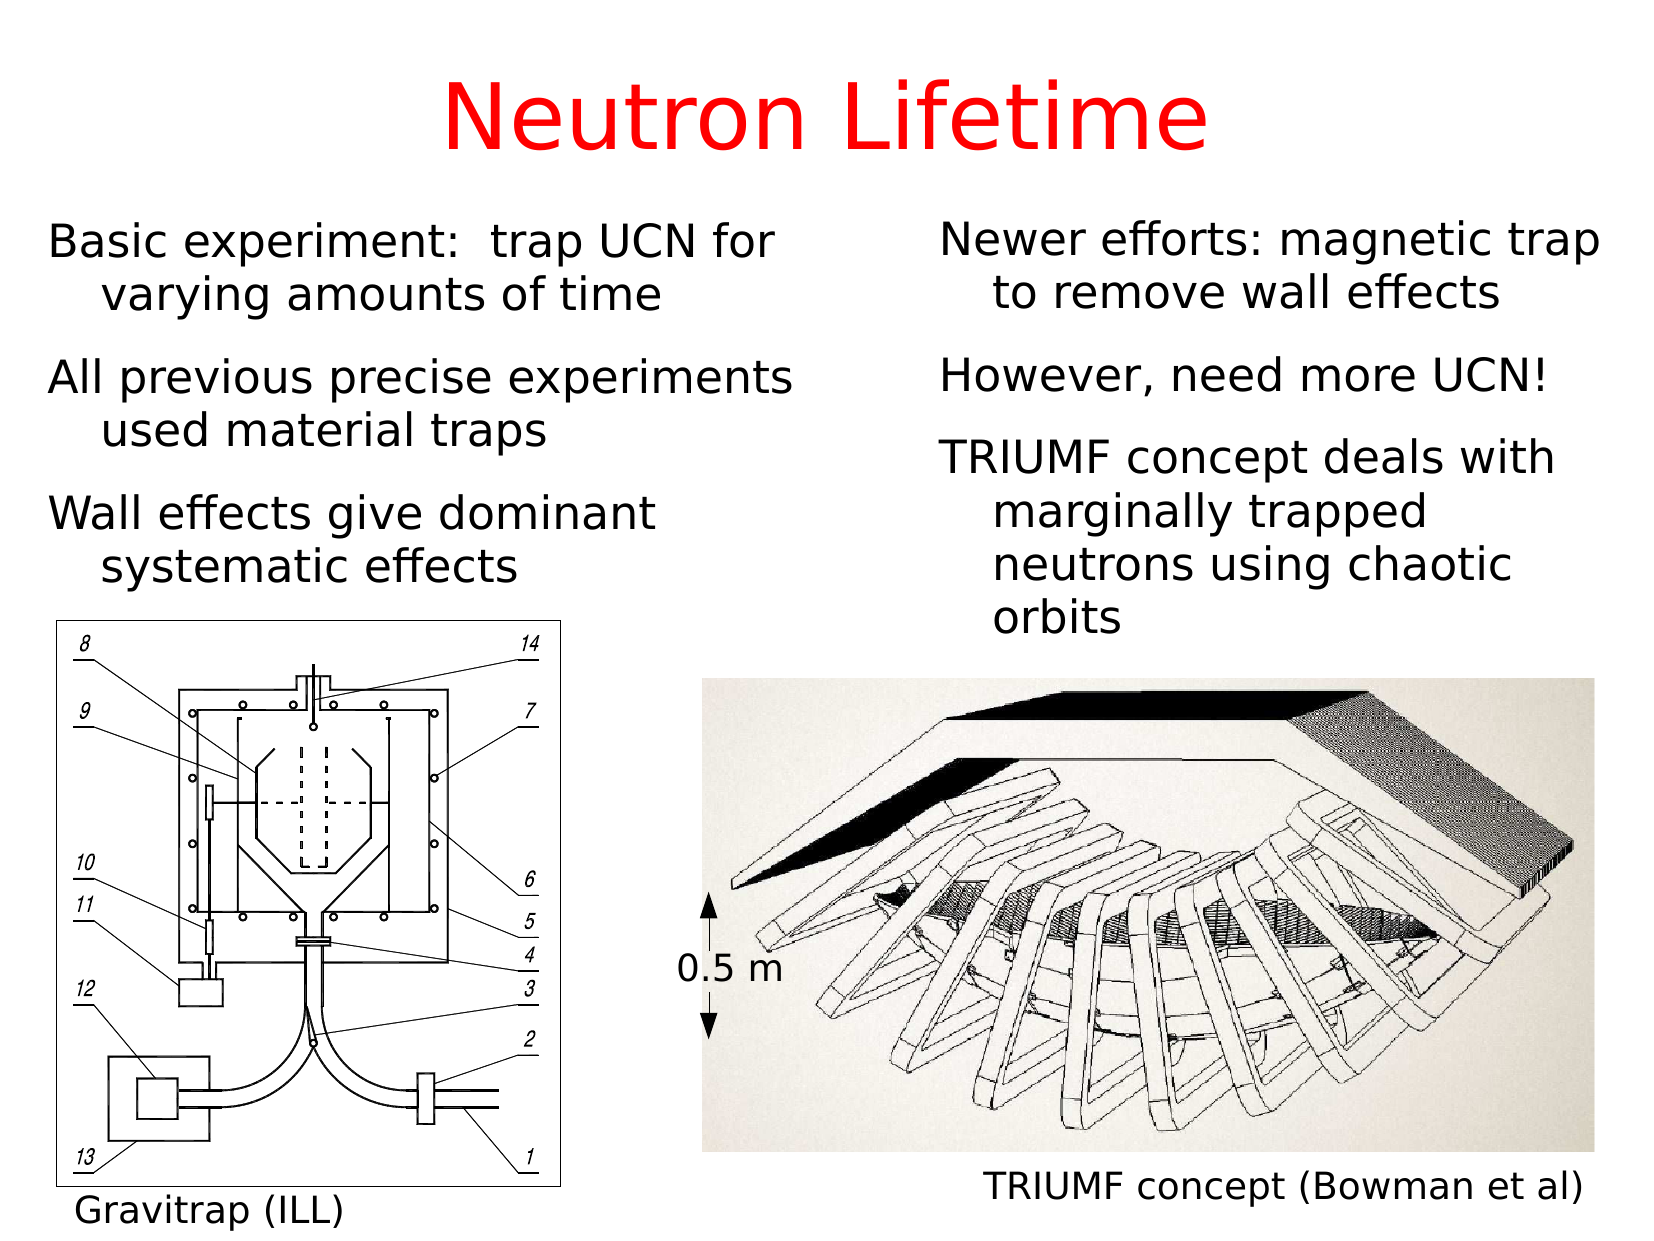

# Neutron Lifetime
Newer efforts: magnetic trap to remove wall effects
However, need more UCN!
TRIUMF concept deals with marginally trapped neutrons using chaotic orbits
Basic experiment: trap UCN for varying amounts of time
All previous precise experiments used material traps
Wall effects give dominant systematic effects
0.5 m
TRIUMF concept (Bowman et al)
Gravitrap (ILL)